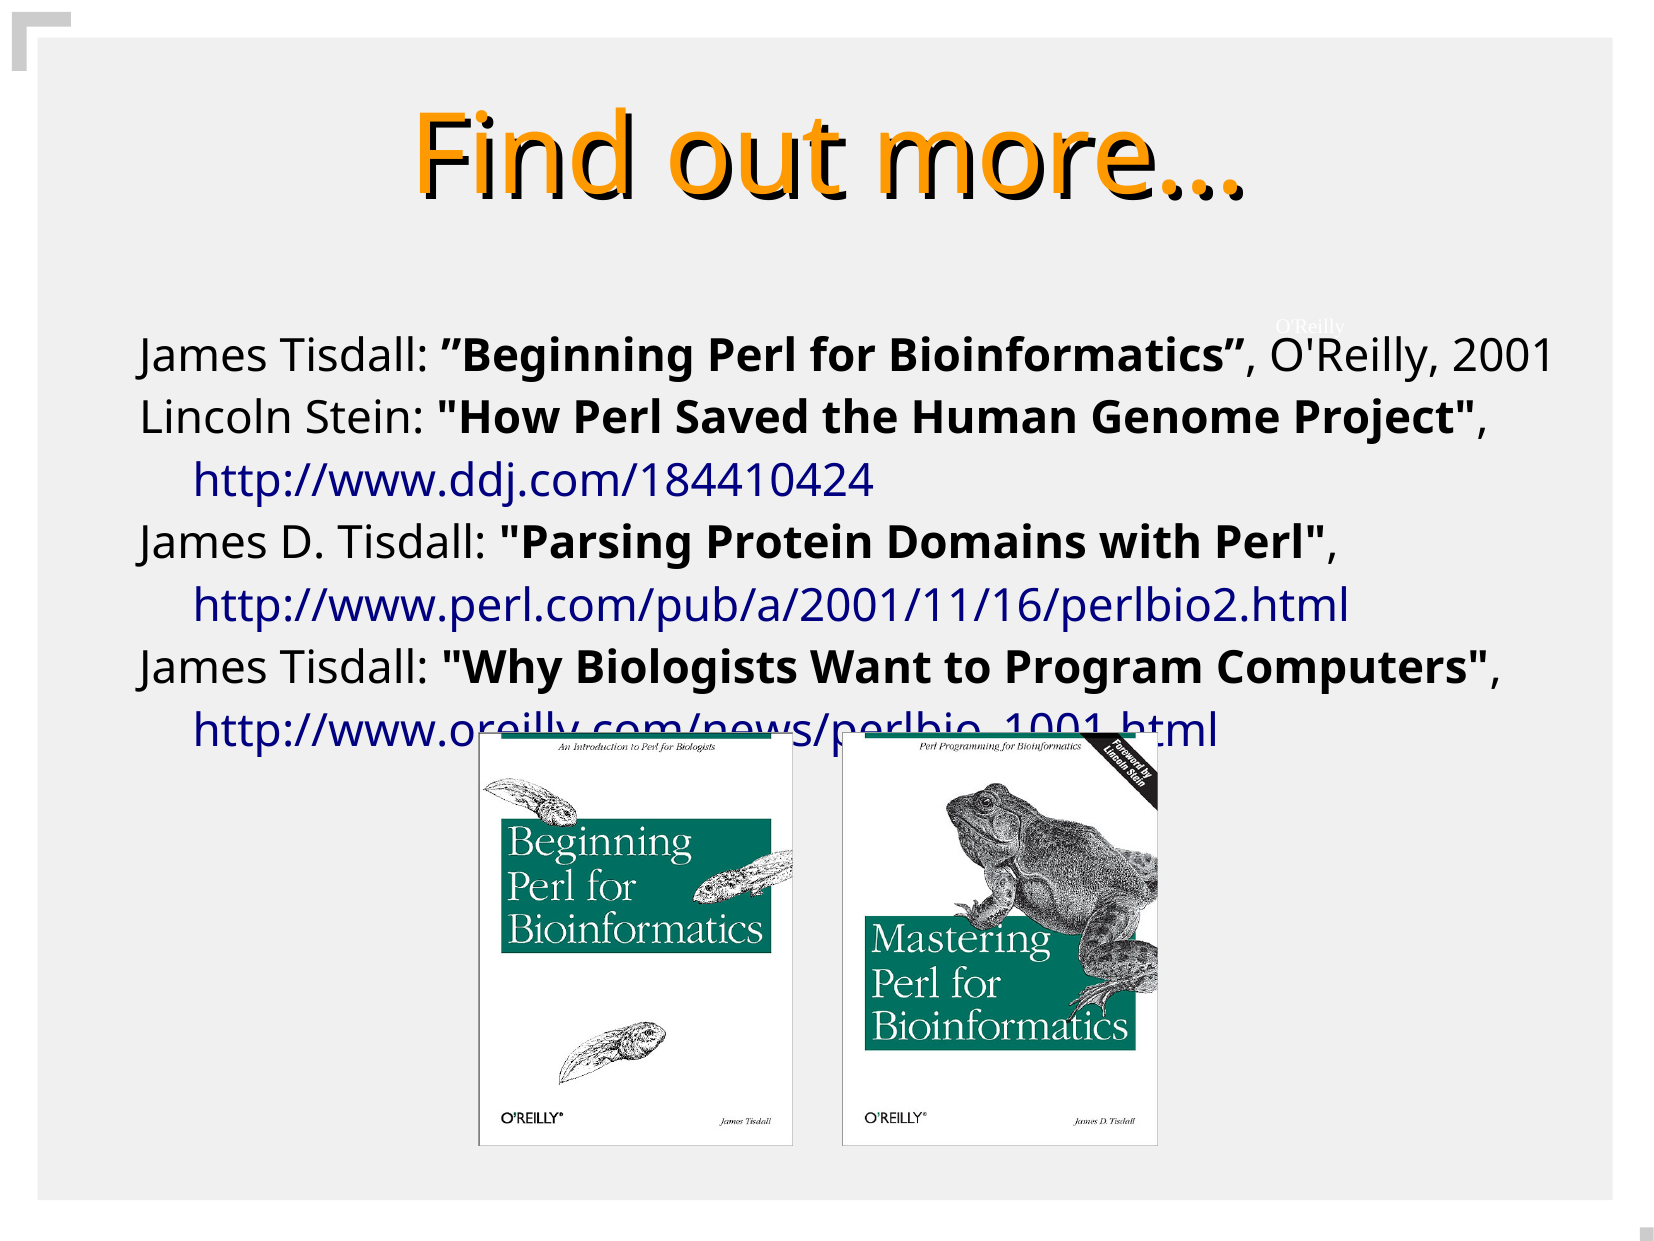

# Find out more...
O'Reilly
James Tisdall: ”Beginning Perl for Bioinformatics”, O'Reilly, 2001
Lincoln Stein: "How Perl Saved the Human Genome Project", http://www.ddj.com/184410424
James D. Tisdall: "Parsing Protein Domains with Perl", http://www.perl.com/pub/a/2001/11/16/perlbio2.html
James Tisdall: "Why Biologists Want to Program Computers", http://www.oreilly.com/news/perlbio_1001.html